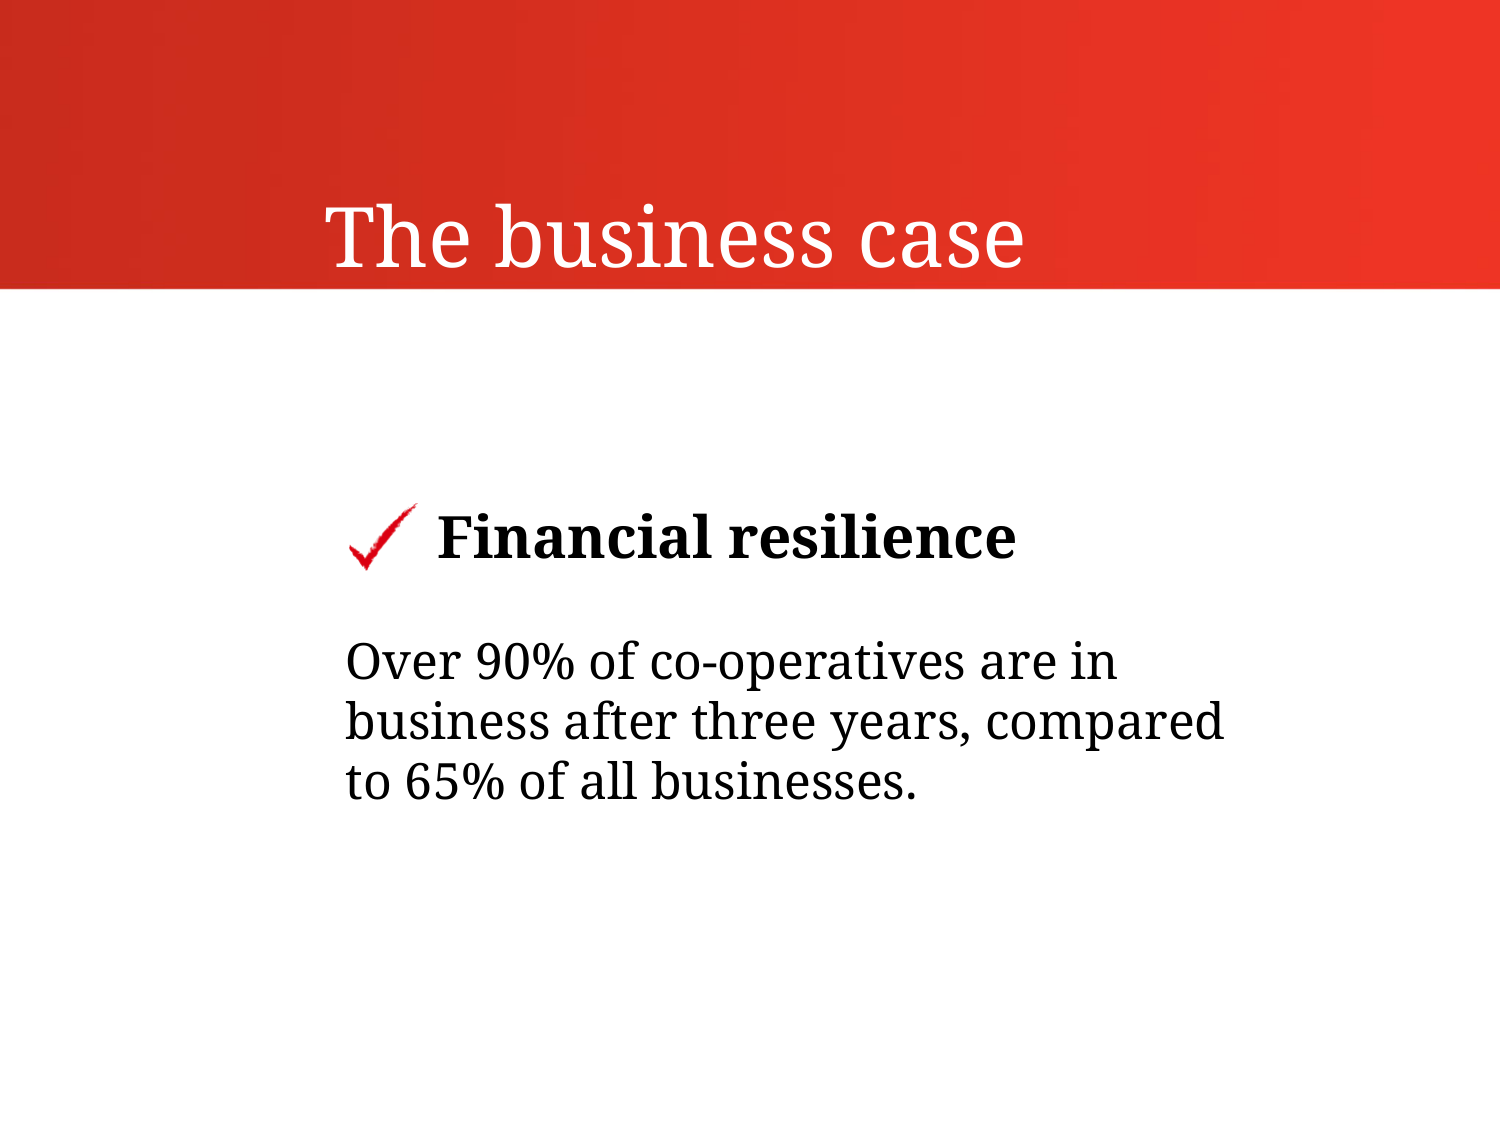

# The business case
 Financial resilience
Over 90% of co-operatives are in business after three years, compared
to 65% of all businesses.